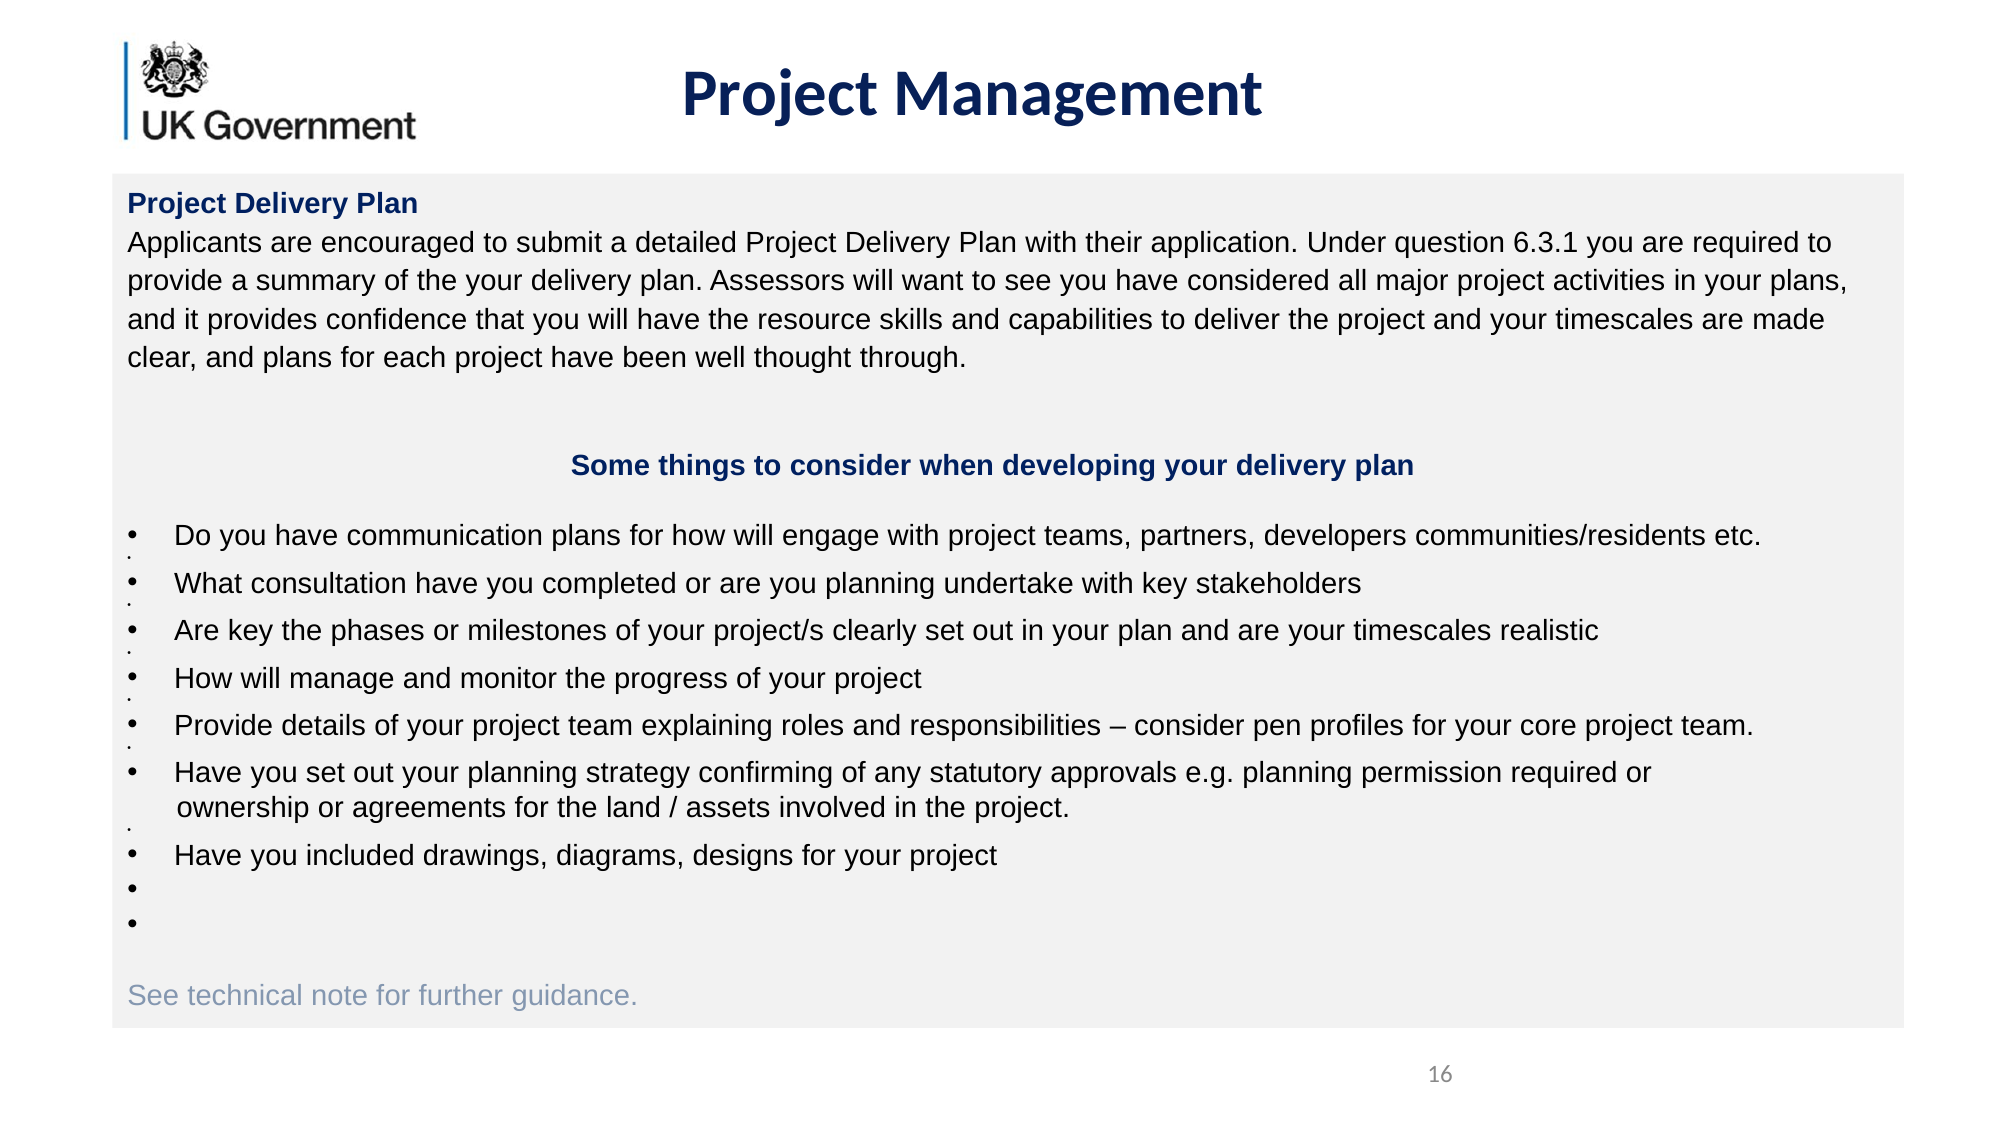

Project Management
Project Delivery Plan
Applicants are encouraged to submit a detailed Project Delivery Plan with their application. Under question 6.3.1 you are required to provide a summary of the your delivery plan. Assessors will want to see you have considered all major project activities in your plans, and it provides confidence that you will have the resource skills and capabilities to deliver the project and your timescales are made clear, and plans for each project have been well thought through.
Some things to consider when developing your delivery plan
Do you have communication plans for how will engage with project teams, partners, developers communities/residents etc.
What consultation have you completed or are you planning undertake with key stakeholders
Are key the phases or milestones of your project/s clearly set out in your plan and are your timescales realistic
How will manage and monitor the progress of your project
Provide details of your project team explaining roles and responsibilities – consider pen profiles for your core project team.
Have you set out your planning strategy confirming of any statutory approvals e.g. planning permission required or
 ownership or agreements for the land / assets involved in the project.
Have you included drawings, diagrams, designs for your project
See technical note for further guidance.